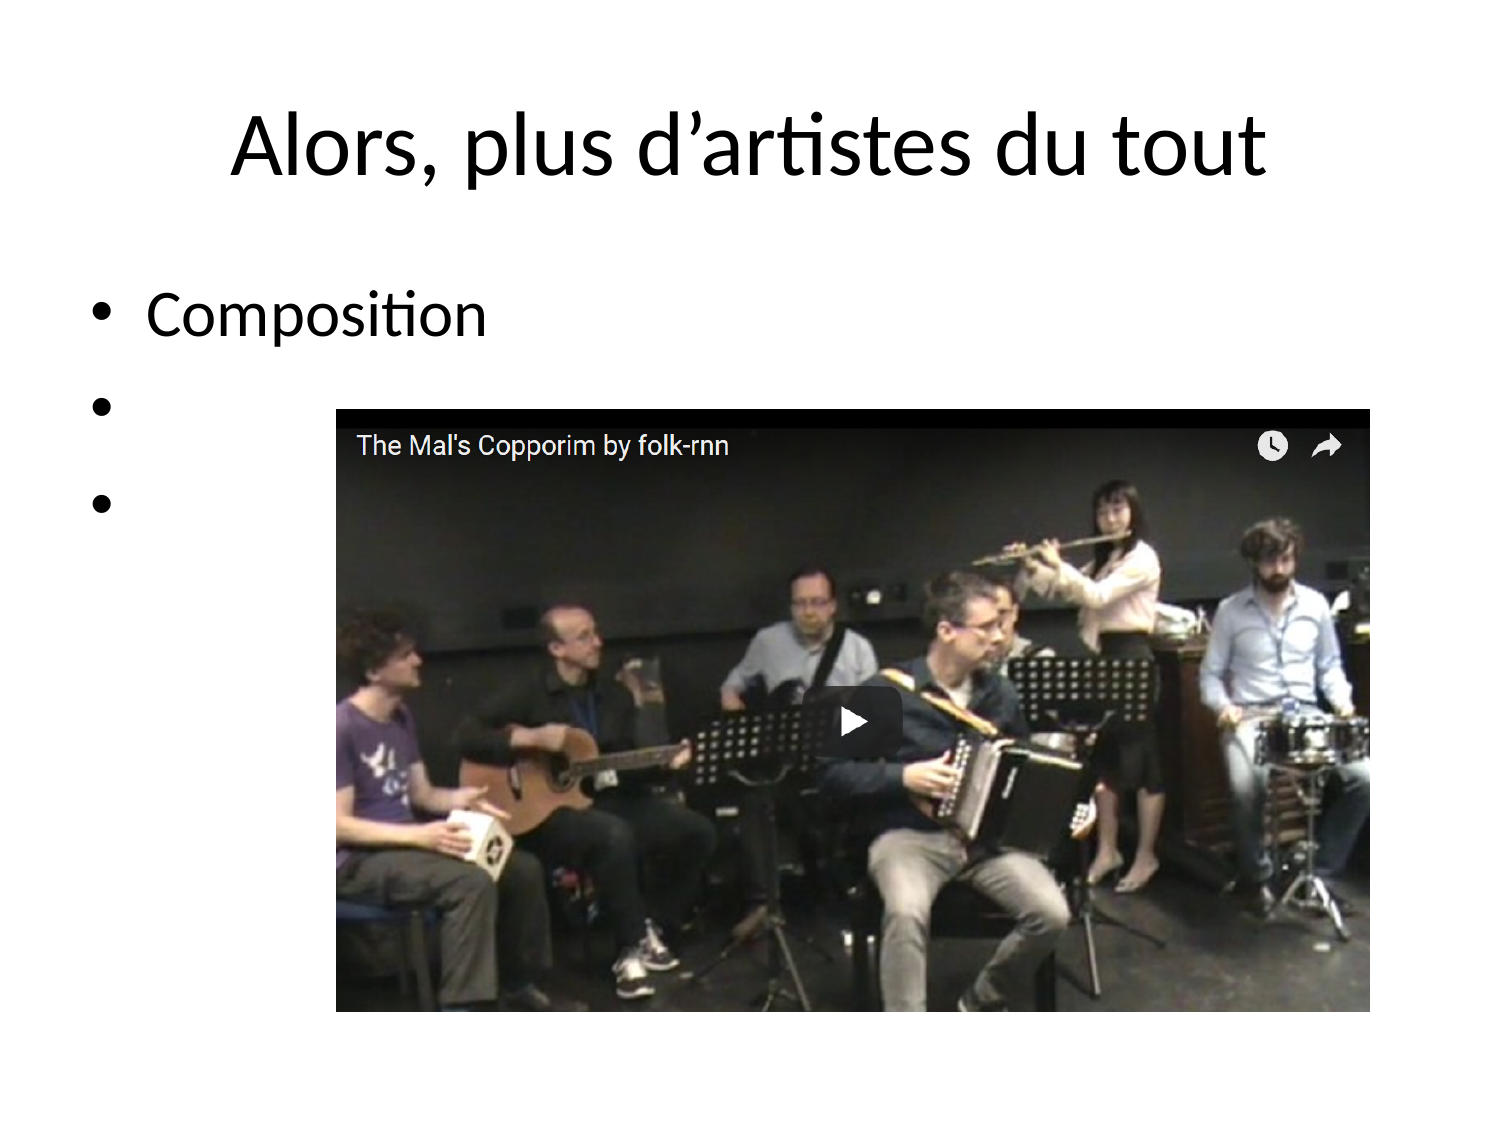

# Alors, plus d’artistes du tout
Composition